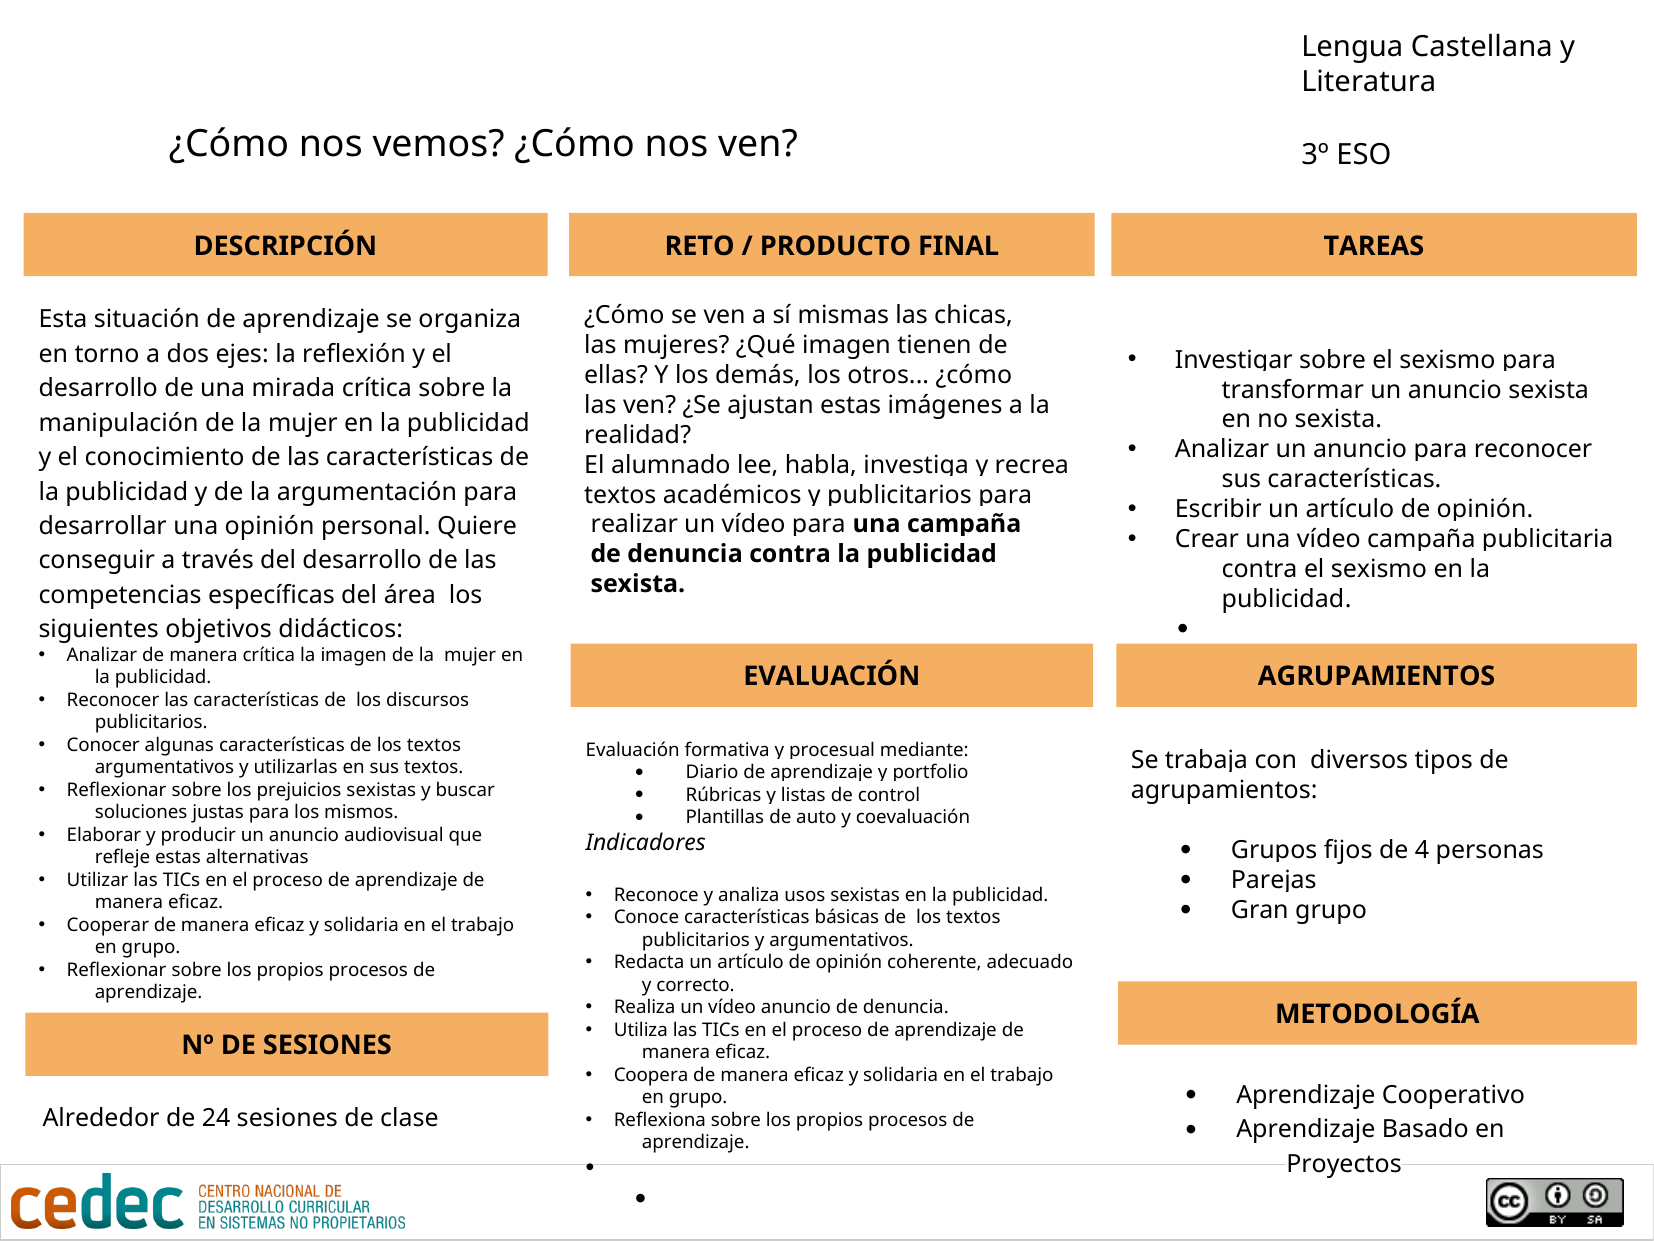

PROPUESTA DIDÁCTICA
Lengua Castellana y Literatura
Materia:
¿Cómo nos vemos? ¿Cómo nos ven?
Curso:
REA:
3º ESO
DESCRIPCIÓN
RETO / PRODUCTO FINAL
TAREAS
Esta situación de aprendizaje se organiza en torno a dos ejes: la reflexión y el desarrollo de una mirada crítica sobre la manipulación de la mujer en la publicidad y el conocimiento de las características de la publicidad y de la argumentación para desarrollar una opinión personal. Quiere conseguir a través del desarrollo de las competencias específicas del área los siguientes objetivos didácticos:
Analizar de manera crítica la imagen de la mujer en la publicidad.
Reconocer las características de los discursos publicitarios.
Conocer algunas características de los textos argumentativos y utilizarlas en sus textos.
Reflexionar sobre los prejuicios sexistas y buscar soluciones justas para los mismos.
Elaborar y producir un anuncio audiovisual que refleje estas alternativas
Utilizar las TICs en el proceso de aprendizaje de manera eficaz.
Cooperar de manera eficaz y solidaria en el trabajo en grupo.
Reflexionar sobre los propios procesos de aprendizaje.
¿Cómo se ven a sí mismas las chicas,
las mujeres? ¿Qué imagen tienen de
ellas? Y los demás, los otros... ¿cómo
las ven? ¿Se ajustan estas imágenes a la
realidad?
El alumnado lee, habla, investiga y recrea
textos académicos y publicitarios para  realizar un vídeo para una campaña
 de denuncia contra la publicidad
 sexista.
Investigar sobre el sexismo para transformar un anuncio sexista en no sexista.
Analizar un anuncio para reconocer sus características.
Escribir un artículo de opinión.
Crear una vídeo campaña publicitaria contra el sexismo en la publicidad.
EVALUACIÓN
AGRUPAMIENTOS
Evaluación formativa y procesual mediante:
Diario de aprendizaje y portfolio
Rúbricas y listas de control
Plantillas de auto y coevaluación
Indicadores
Reconoce y analiza usos sexistas en la publicidad.
Conoce características básicas de los textos publicitarios y argumentativos.
Redacta un artículo de opinión coherente, adecuado y correcto.
Realiza un vídeo anuncio de denuncia.
Utiliza las TICs en el proceso de aprendizaje de manera eficaz.
Coopera de manera eficaz y solidaria en el trabajo en grupo.
Reflexiona sobre los propios procesos de aprendizaje.
Se trabaja con diversos tipos de agrupamientos:
Grupos fijos de 4 personas
Parejas
Gran grupo
METODOLOGÍA
Nº DE SESIONES
Aprendizaje Cooperativo
Aprendizaje Basado en Proyectos
Alrededor de 24 sesiones de clase